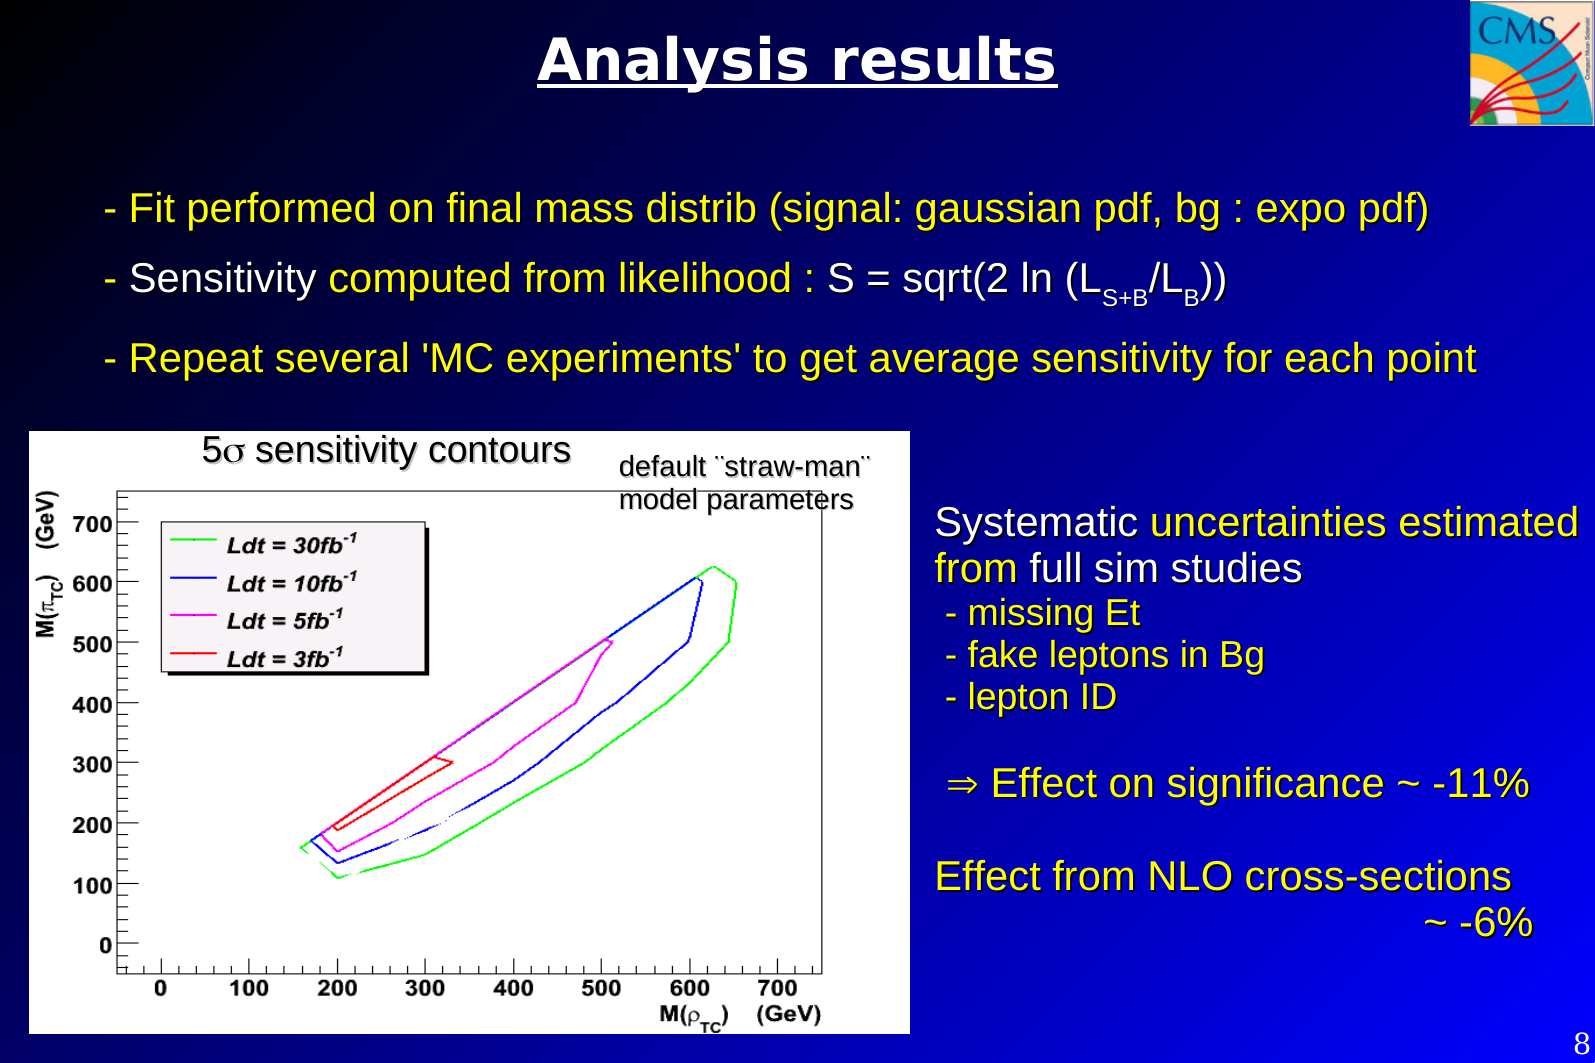

# Analysis results
- Fit performed on final mass distrib (signal: gaussian pdf, bg : expo pdf)
- Sensitivity computed from likelihood : S = sqrt(2 ln (LS+B/LB))
- Repeat several 'MC experiments' to get average sensitivity for each point
5 sensitivity contours
default ¨straw-man¨
model parameters
Systematic uncertainties estimated
from full sim studies
 - missing Et
 - fake leptons in Bg
 - lepton ID
 ⇒ Effect on significance ~ -11%
Effect from NLO cross-sections
						 ~ -6%
8